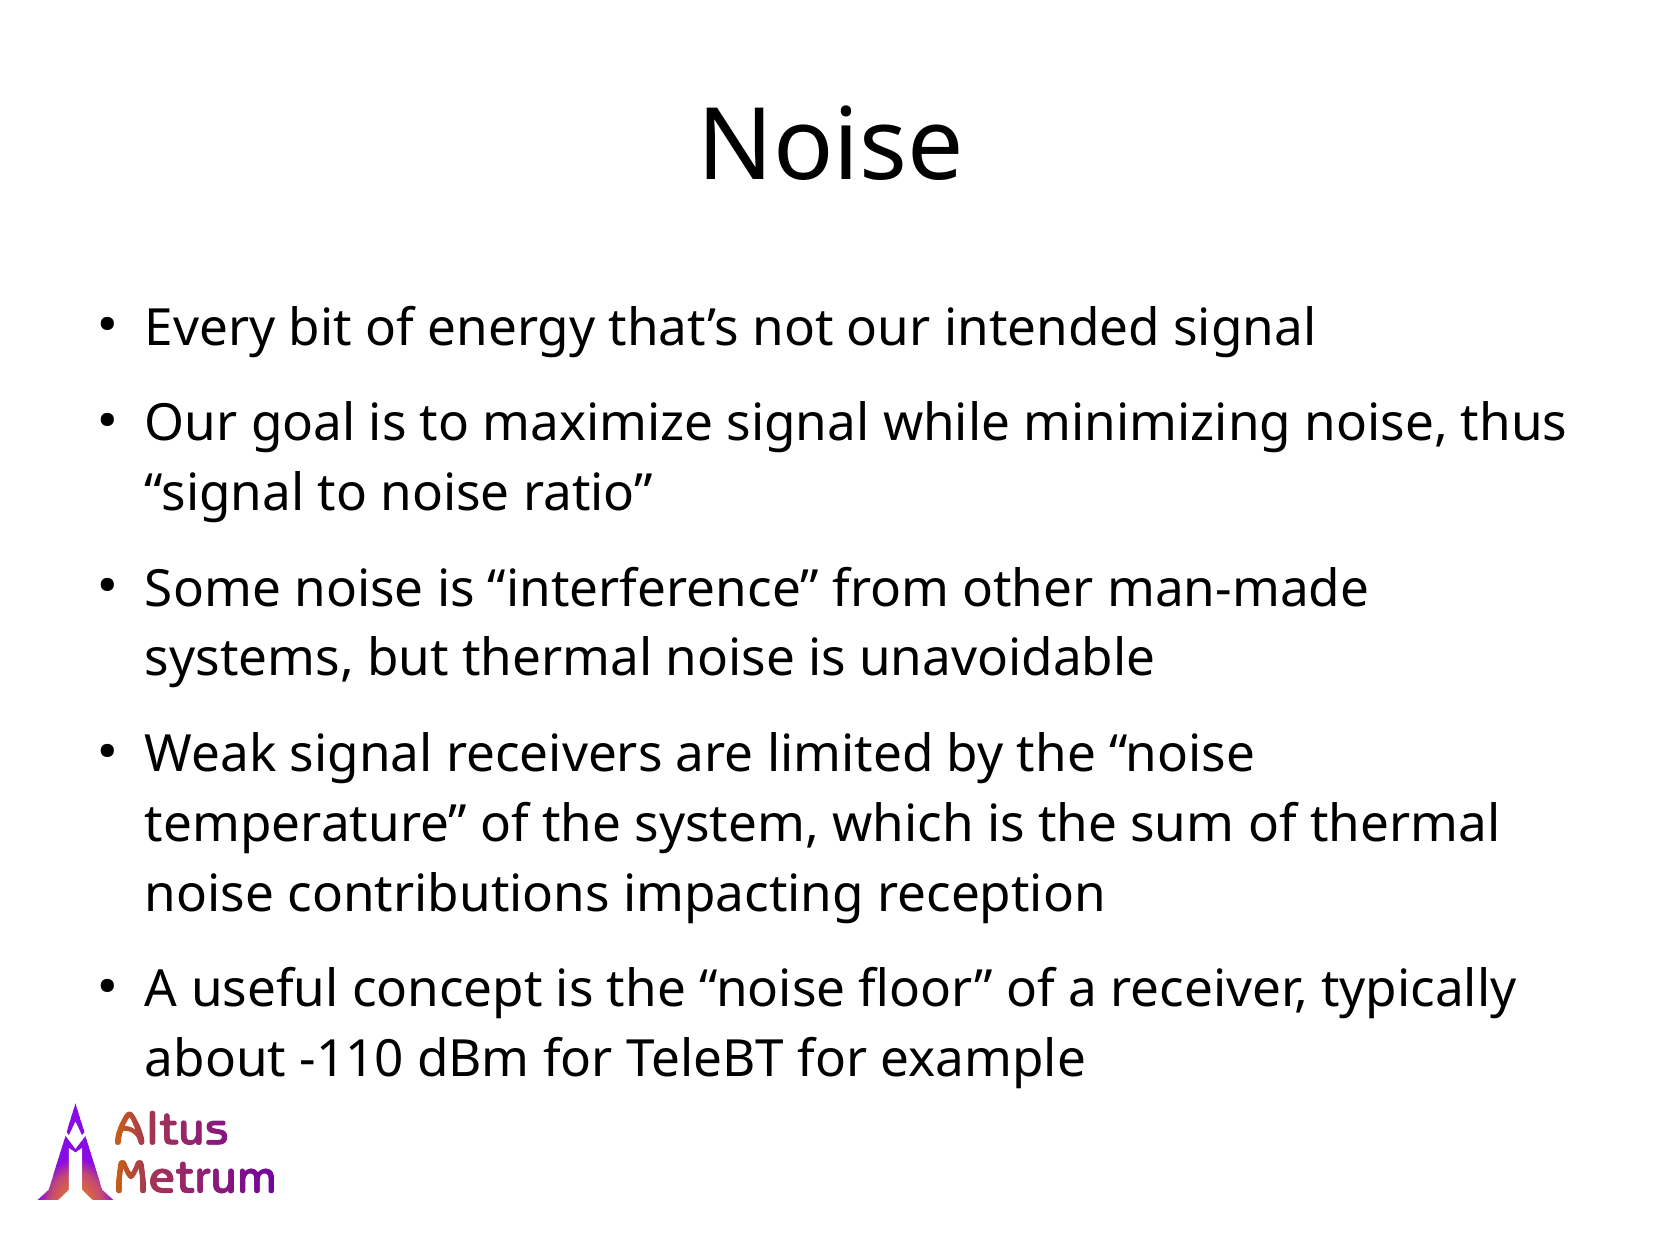

# Noise
Every bit of energy that’s not our intended signal
Our goal is to maximize signal while minimizing noise, thus “signal to noise ratio”
Some noise is “interference” from other man-made systems, but thermal noise is unavoidable
Weak signal receivers are limited by the “noise temperature” of the system, which is the sum of thermal noise contributions impacting reception
A useful concept is the “noise floor” of a receiver, typically about -110 dBm for TeleBT for example